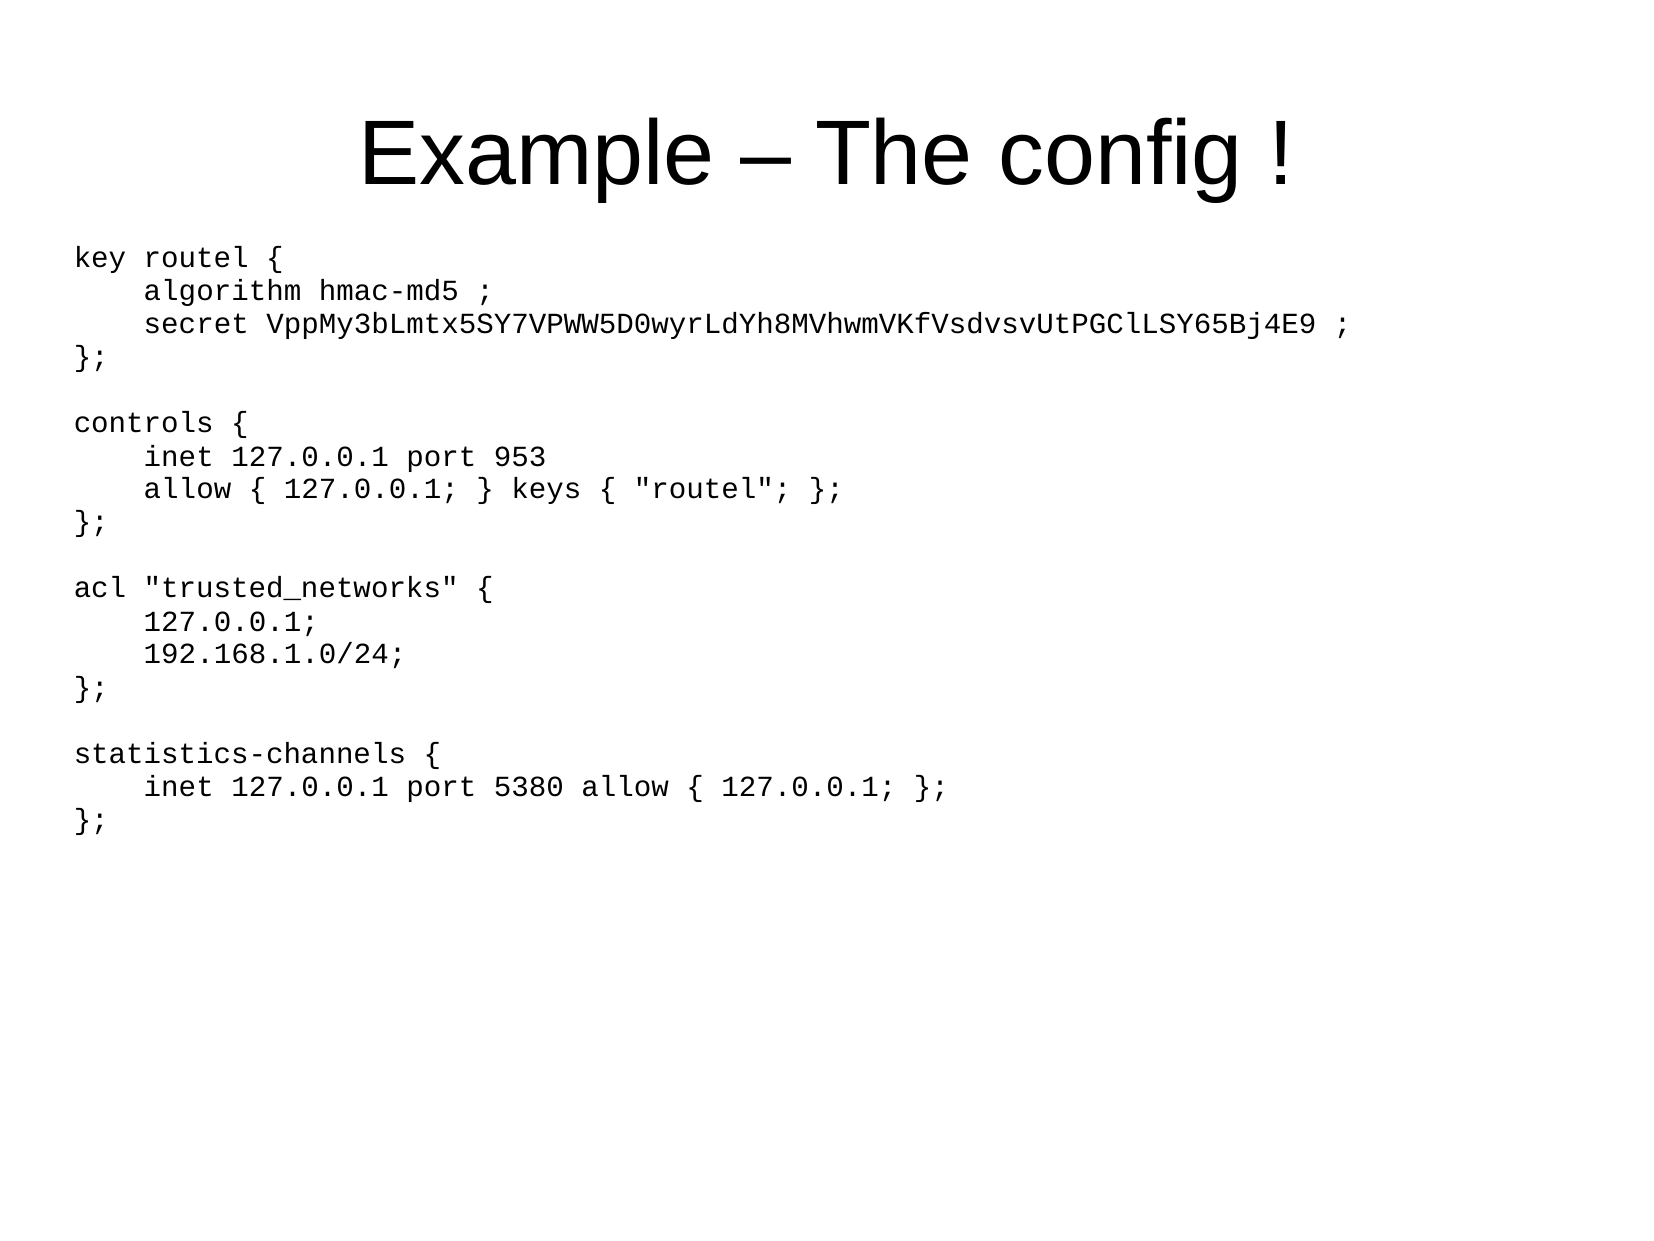

# Example – The config !
key routel {
 algorithm hmac-md5 ;
 secret VppMy3bLmtx5SY7VPWW5D0wyrLdYh8MVhwmVKfVsdvsvUtPGClLSY65Bj4E9 ;
};
controls {
 inet 127.0.0.1 port 953
 allow { 127.0.0.1; } keys { "routel"; };
};
acl "trusted_networks" {
 127.0.0.1;
 192.168.1.0/24;
};
statistics-channels {
 inet 127.0.0.1 port 5380 allow { 127.0.0.1; };
};